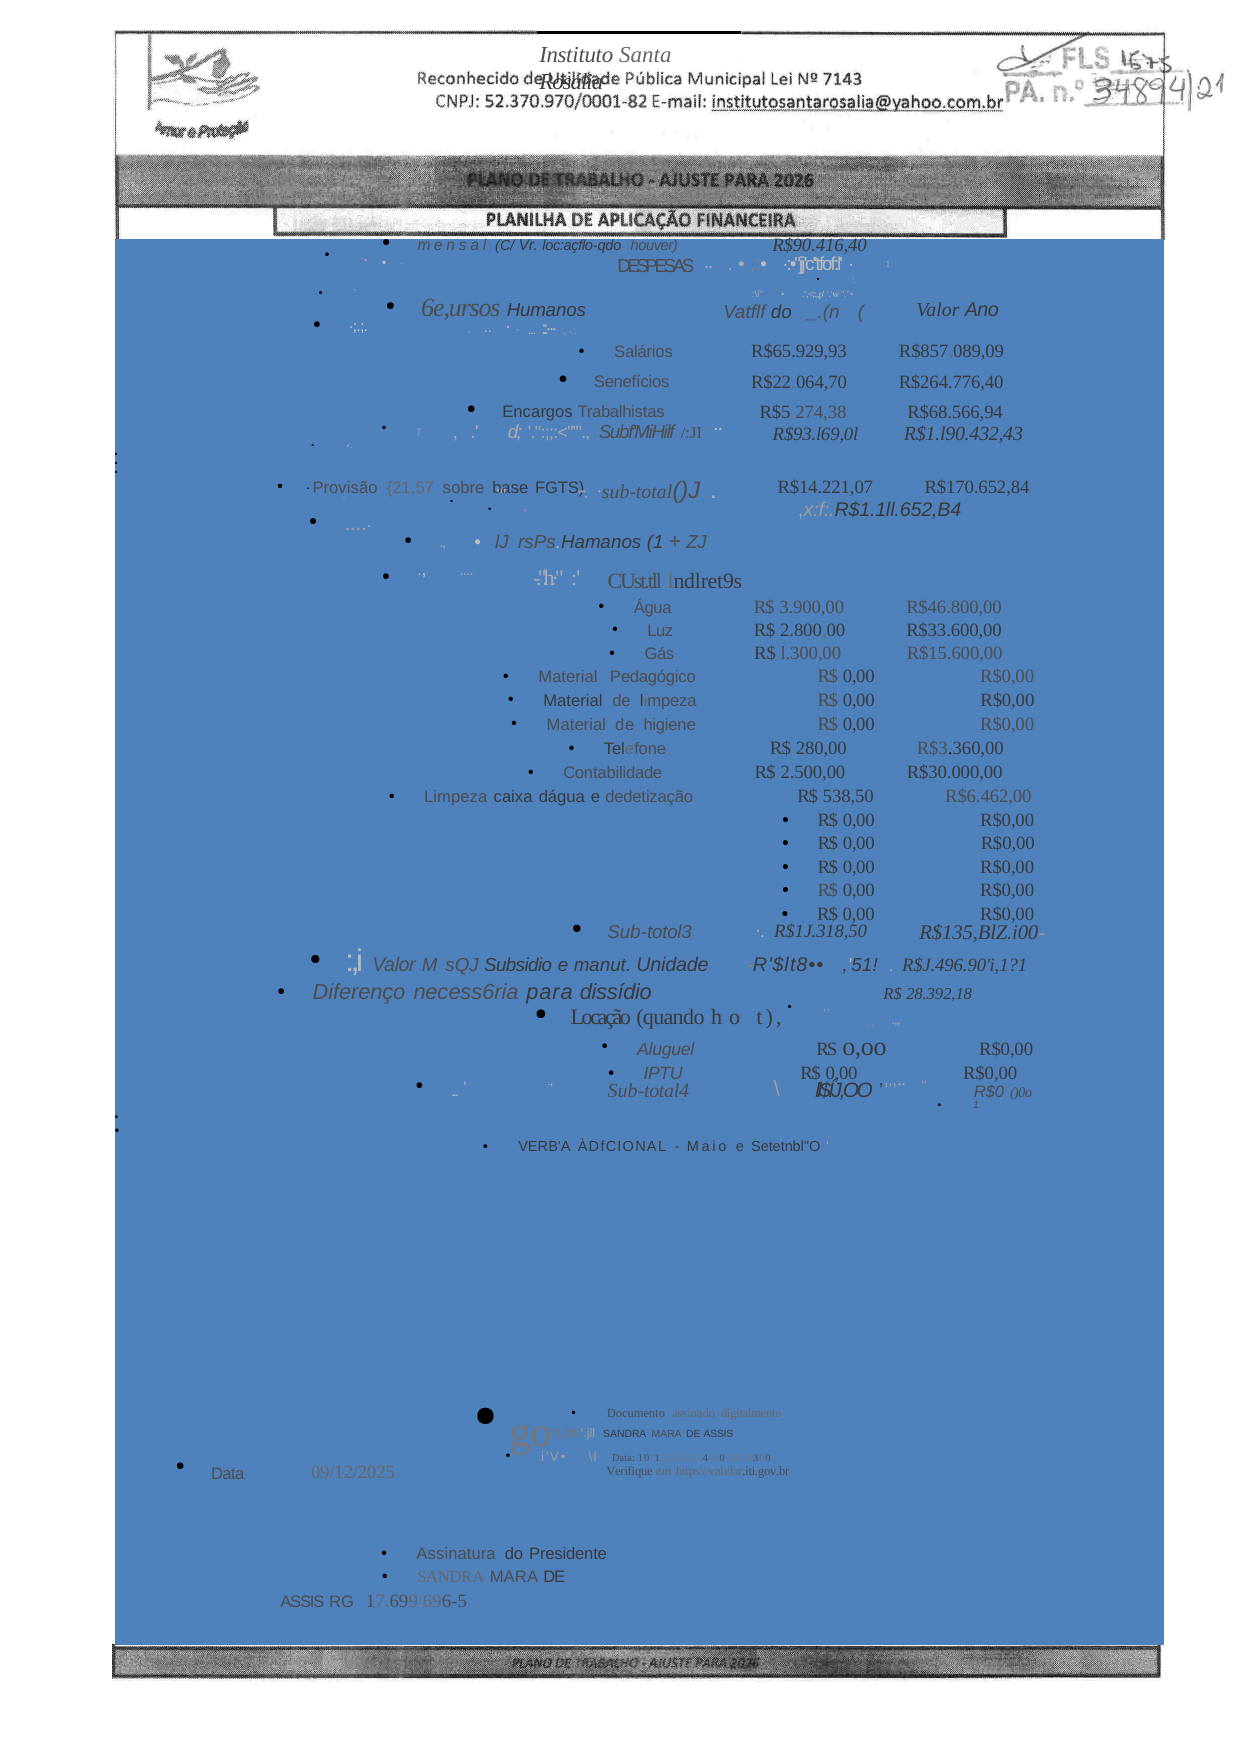

Instituto Santa Rosália
| mensal (C/ Vr. loc:açflo-qdo. houver) R$90.416,40 ·. . . DESPESAS ·· . • ,:• ·:•"jj'c''tfof:l' · 1 '. " :\i" • .",<;:,,p' '.'w'''."• 6e,ursos Humanos Vatflf do \_.(n ( Valor Ano ·;.;. , .. · " ... ::··· ., -.'. Salários R$65.929,93 R$857.089,09 Senefícios R$22.064,70 R$264.776,40 Encargos Trabalhistas R$5.274,38 R$68.566,94 )' , .' d; '.":;;:<"'"., Subf'MiHilf /:JI .. R$93.l69,0l R$1.l90.432,43 •'. Provisão {21,57 sobre base FGTS) R$14.221,07 R$170.652,84 ,'; "' ···. ·sub-total()J . "• ..x.:""' ·,,,..,;-,.•.;.:..,4-i- " ,x:f:.R$1.1ll.652,B4 ....· ., • lJ rsPs.Hamanos (1 + ZJ ., .... -.".h.·" :' CUst.tll lndlret9s Água R$ 3.900,00 R$46.800,00 Luz R$ 2.800,00 R$33.600,00 Gás R$ l.300,00 R$15.600,00 Material Pedagógico R$ 0,00 R$0,00 Material de limpeza R$ 0,00 R$0,00 Material de higiene R$ 0,00 R$0,00 Telefone R$ 280,00 R$3.360,00 Contabilidade R$ 2.500,00 R$30.000,00 Limpeza caixa dágua e dedetização R$ 538,50 R$6.462,00 R$ 0,00 R$0,00 R$ 0,00 R$0,00 R$ 0,00 R$0,00 R$ 0,00 R$0,00 R$ 0,00 R$0,00 Sub-totol3 ·. R$1J.318,50 R$135,BlZ.i00- :,i Valor M sQJ Subsidio e manut. Unidade -R'$lt8•• ,'51! . R$J.496.90'i,1?1 Diferenço necess6ria para dissídio R$ 28.392,18 ,, Locação (quando ho t), ,, .,, Aluguel RS o,oo R$0,00 IPTU R$ 0,00 R$0,00 ... ' ., Sub-total4 \ ll$ÍJ,OO ,,,,.. " R$0 ()0o 1 VERB'A ÀDfCIONAL - Maio e Setetnbl"O ' | |
| --- | --- |
| Documento assinado digitalmente go'll.§bf'.jll SANDRA MARA DE ASSIS i'V• \l Data: 10/12/202514:40:48-0300 Data 09/12/2025 Verifique em https://validar.iti.gov.br | |
| Assinatura do Presidente SANDRA MARA DE ASSIS RG 17.699.696-5 | |
| | | Valores PrevistQ.s RS 10.000,00 |
| --- | --- | --- |
| Qualificação de Recursos Humanos | | |
| Material Pedagógico | | |
| Execução de Melhorias na Unidade Escolar | | R$ 15.000,00 |
| Aquisição de Material de Limpeza e higiêne | | R$ 42.333,12 |
| Aquisição de bens permanentes | | R$ 18.083,28 |
| TOTAL · " | | R$90.416,40 |